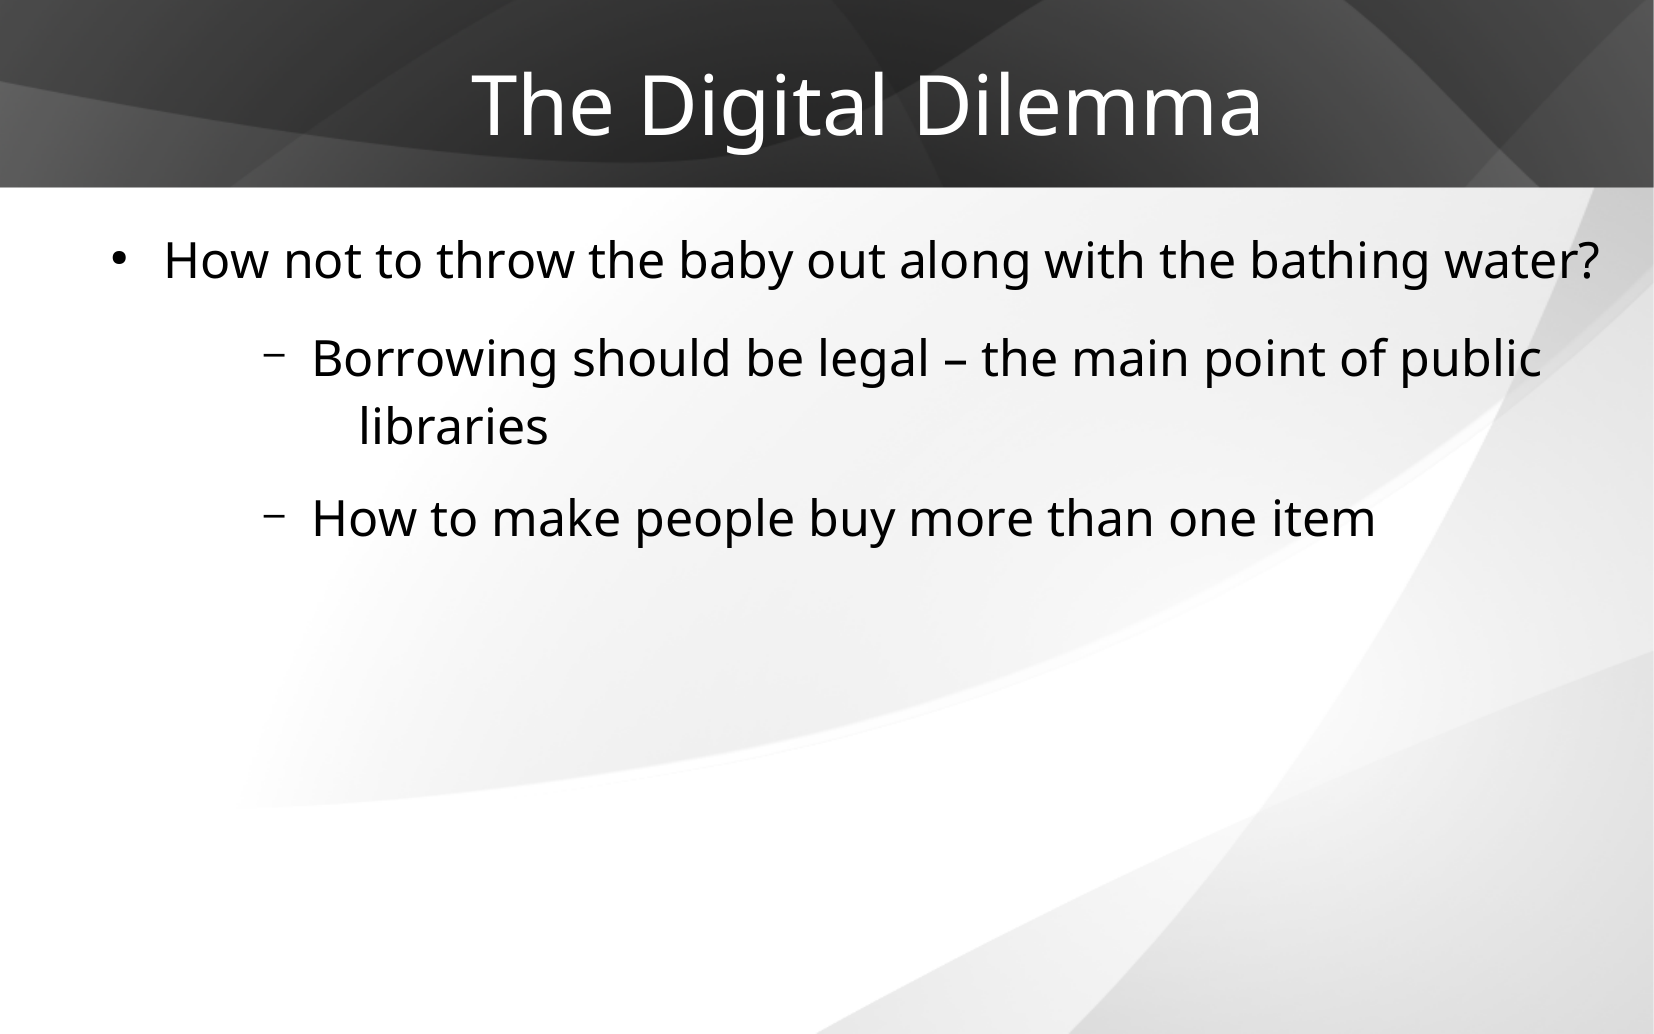

# The Digital Dilemma
How not to throw the baby out along with the bathing water?
Borrowing should be legal – the main point of public libraries
How to make people buy more than one item